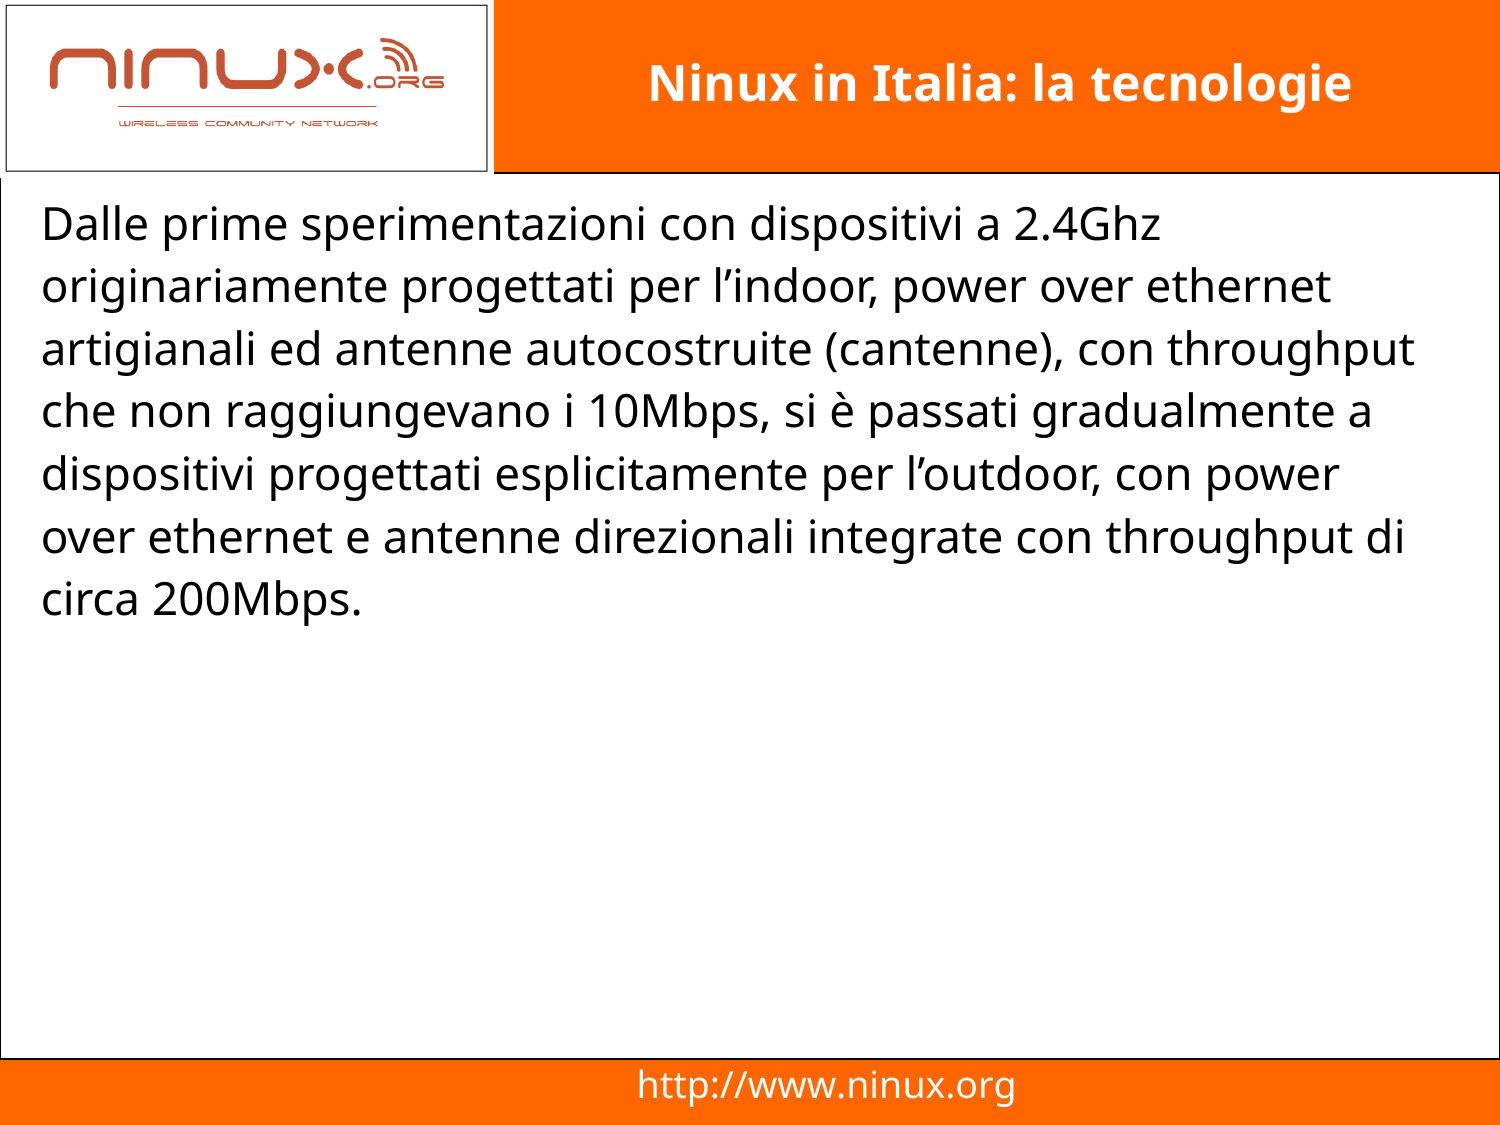

Ninux in Italia: la tecnologie
# Dalle prime sperimentazioni con dispositivi a 2.4Ghz originariamente progettati per l’indoor, power over ethernet artigianali ed antenne autocostruite (cantenne), con throughput che non raggiungevano i 10Mbps, si è passati gradualmente a dispositivi progettati esplicitamente per l’outdoor, con power over ethernet e antenne direzionali integrate con throughput di circa 200Mbps.
http://www.ninux.org